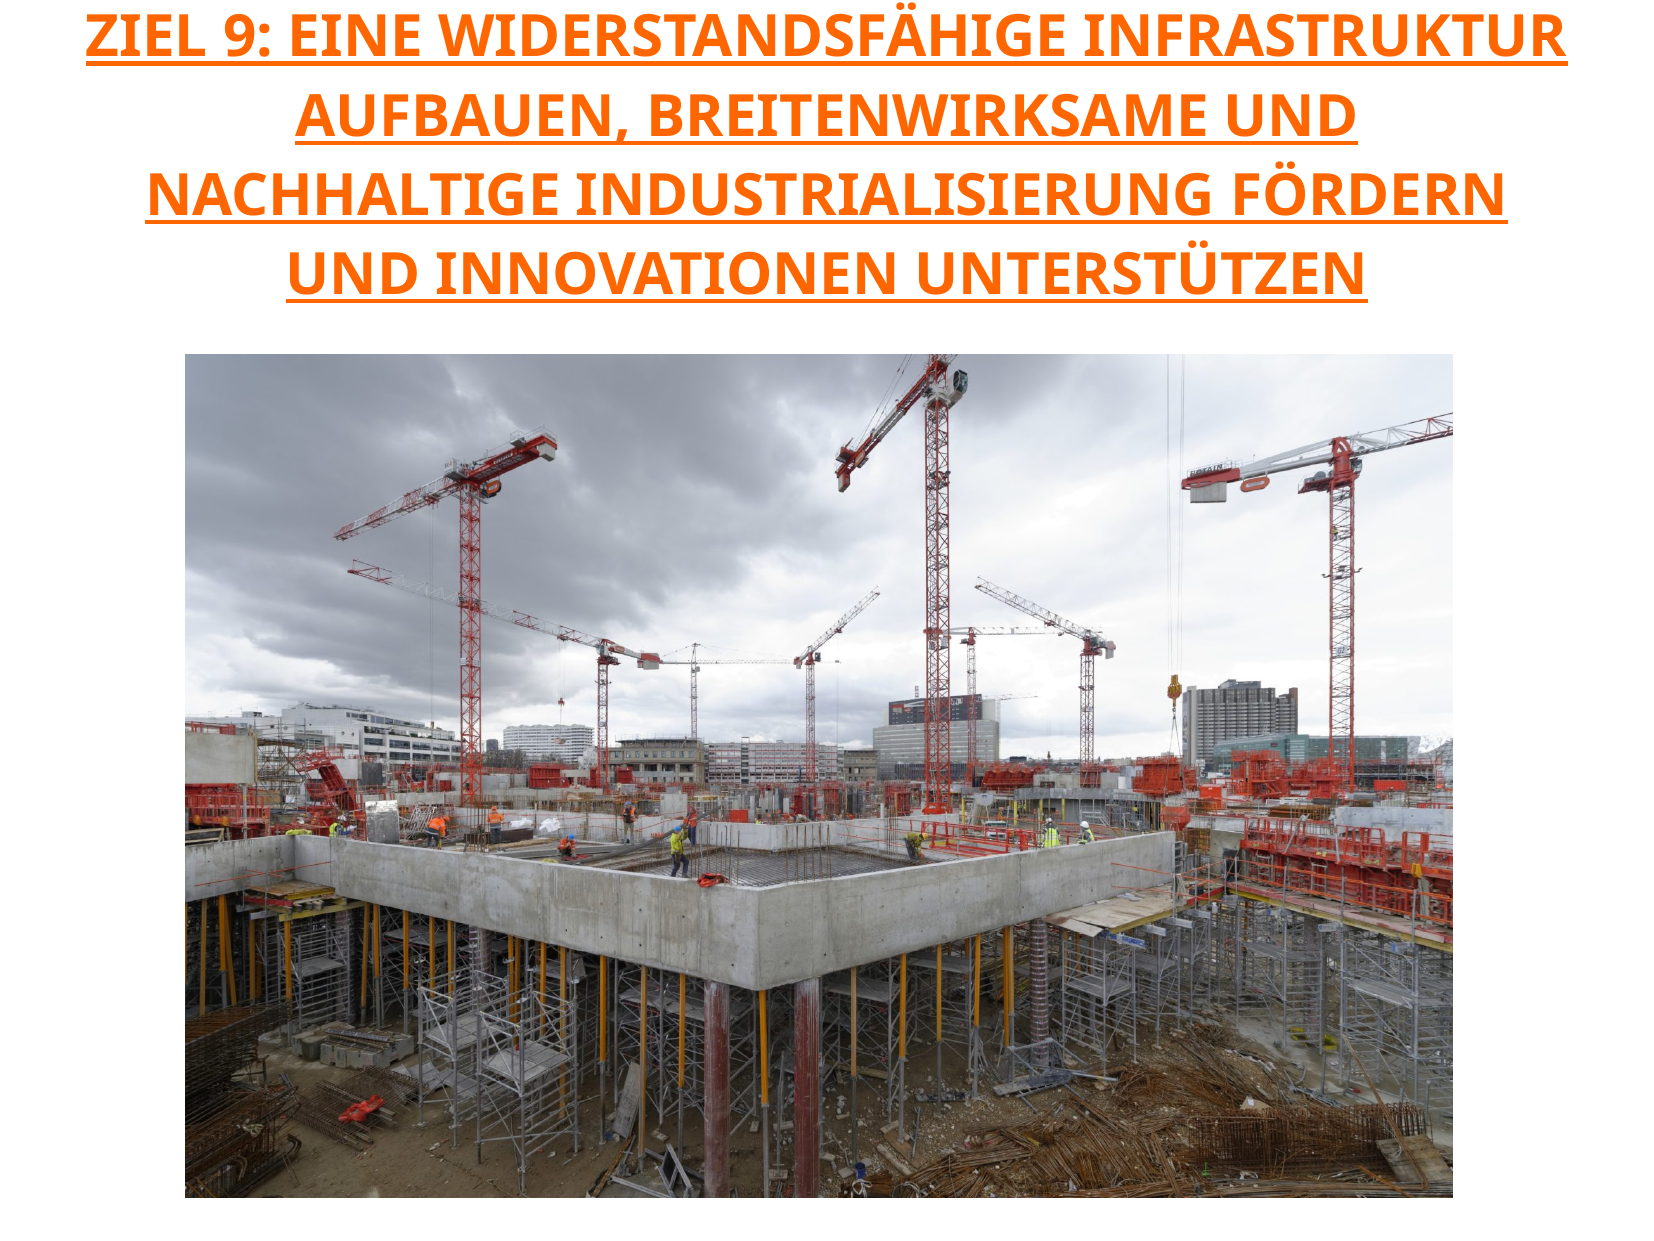

# ZIEL 9: EINE WIDERSTANDSFÄHIGE INFRASTRUKTUR AUFBAUEN, BREITENWIRKSAME UND NACHHALTIGE INDUSTRIALISIERUNG FÖRDERN UND INNOVATIONEN UNTERSTÜTZEN